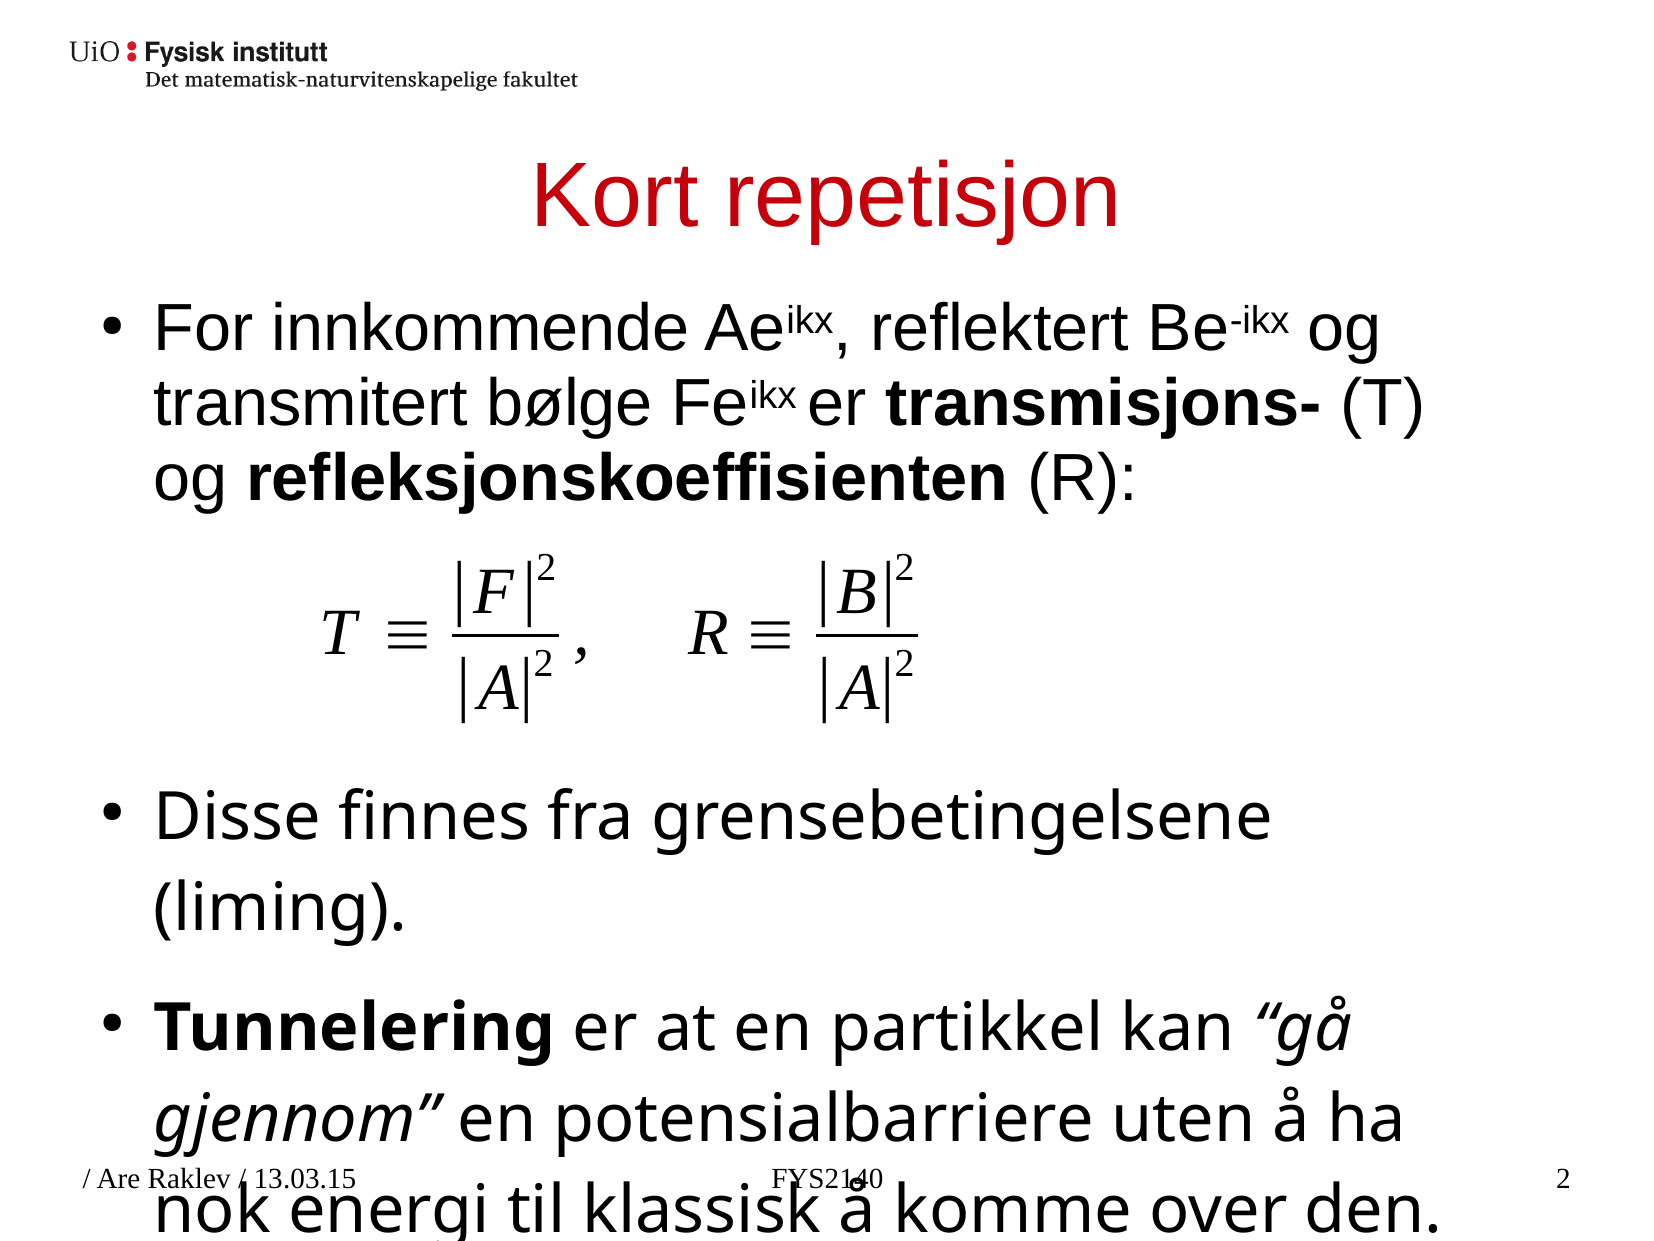

# Kort repetisjon
For innkommende Aeikx, reflektert Be-ikx og transmitert bølge Feikx er transmisjons- (T) og refleksjonskoeffisienten (R):
Disse finnes fra grensebetingelsene (liming).
Tunnelering er at en partikkel kan “gå gjennom” en potensialbarriere uten å ha nok energi til klassisk å komme over den.
/ Are Raklev / 13.03.15
FYS2140
2